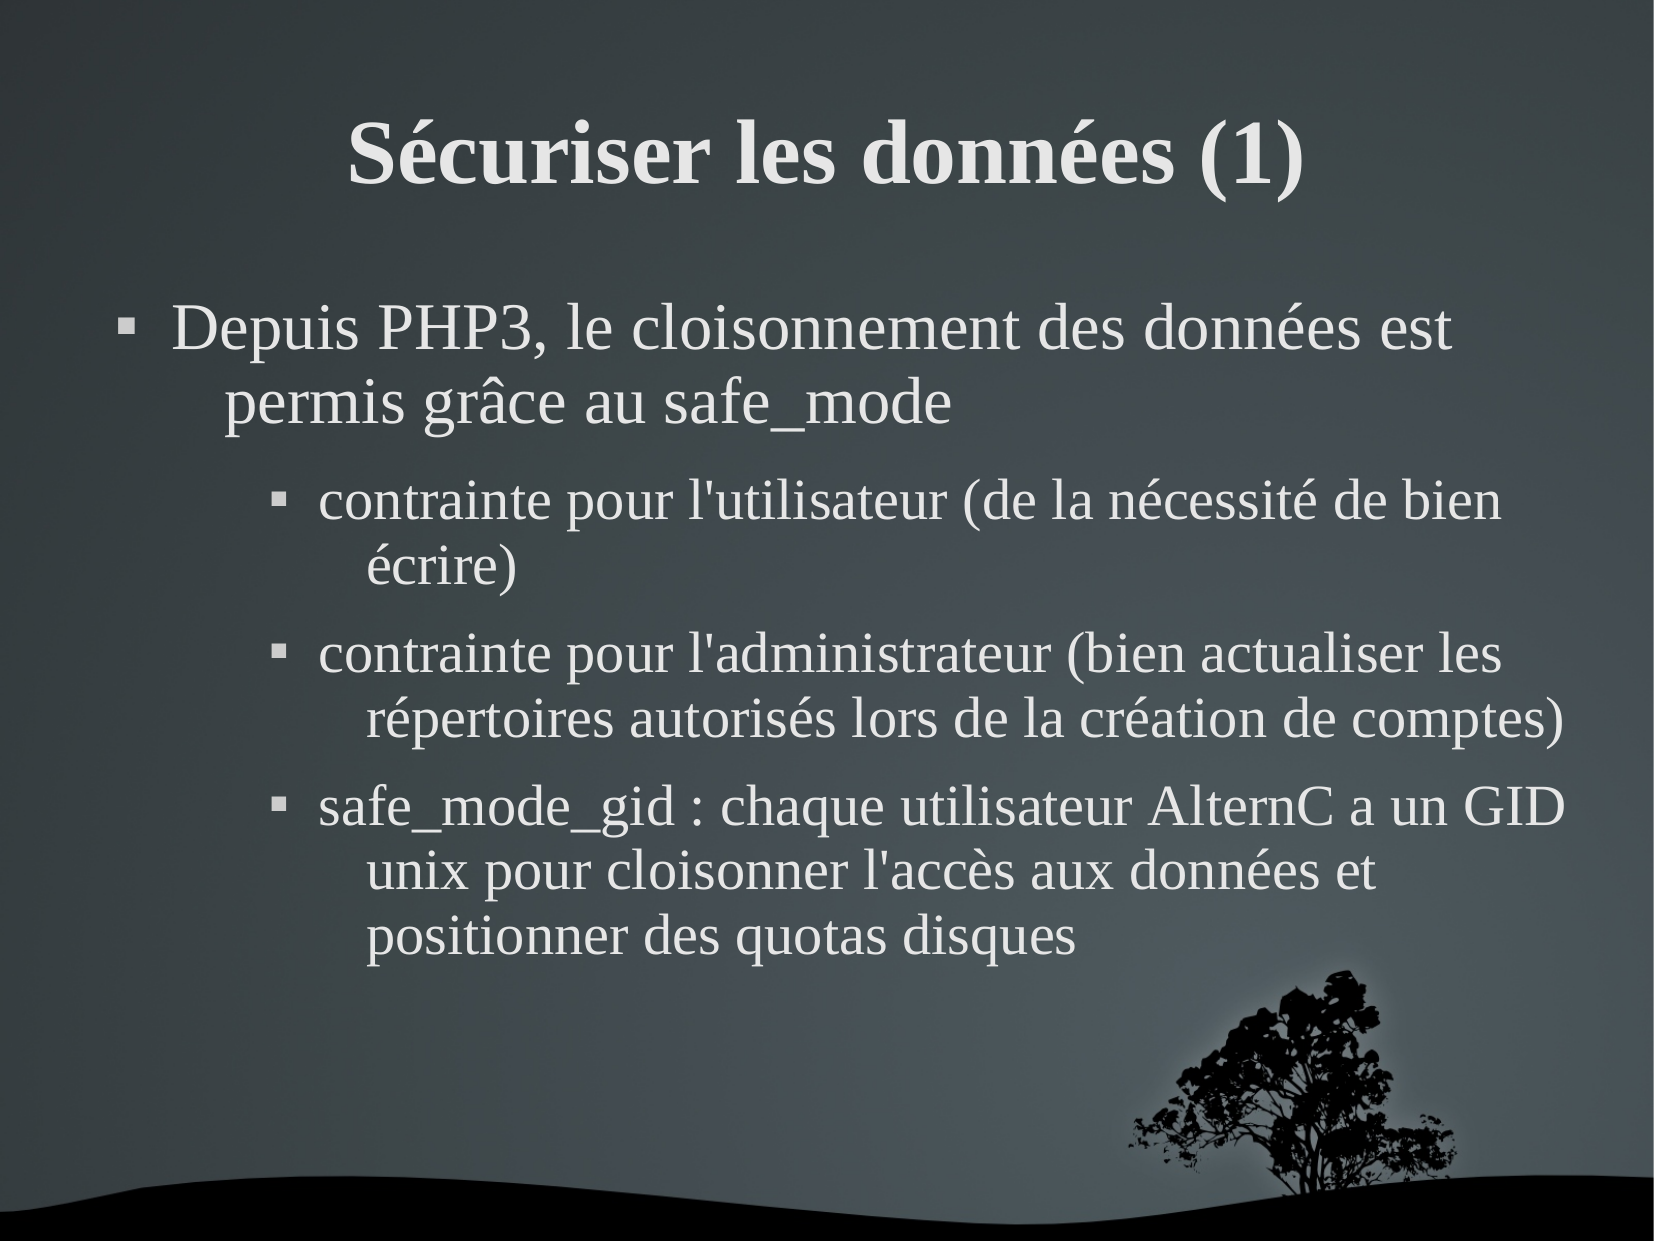

# Sécuriser les données (1)
Depuis PHP3, le cloisonnement des données est permis grâce au safe_mode
contrainte pour l'utilisateur (de la nécessité de bien écrire)
contrainte pour l'administrateur (bien actualiser les répertoires autorisés lors de la création de comptes)
safe_mode_gid : chaque utilisateur AlternC a un GID unix pour cloisonner l'accès aux données et positionner des quotas disques